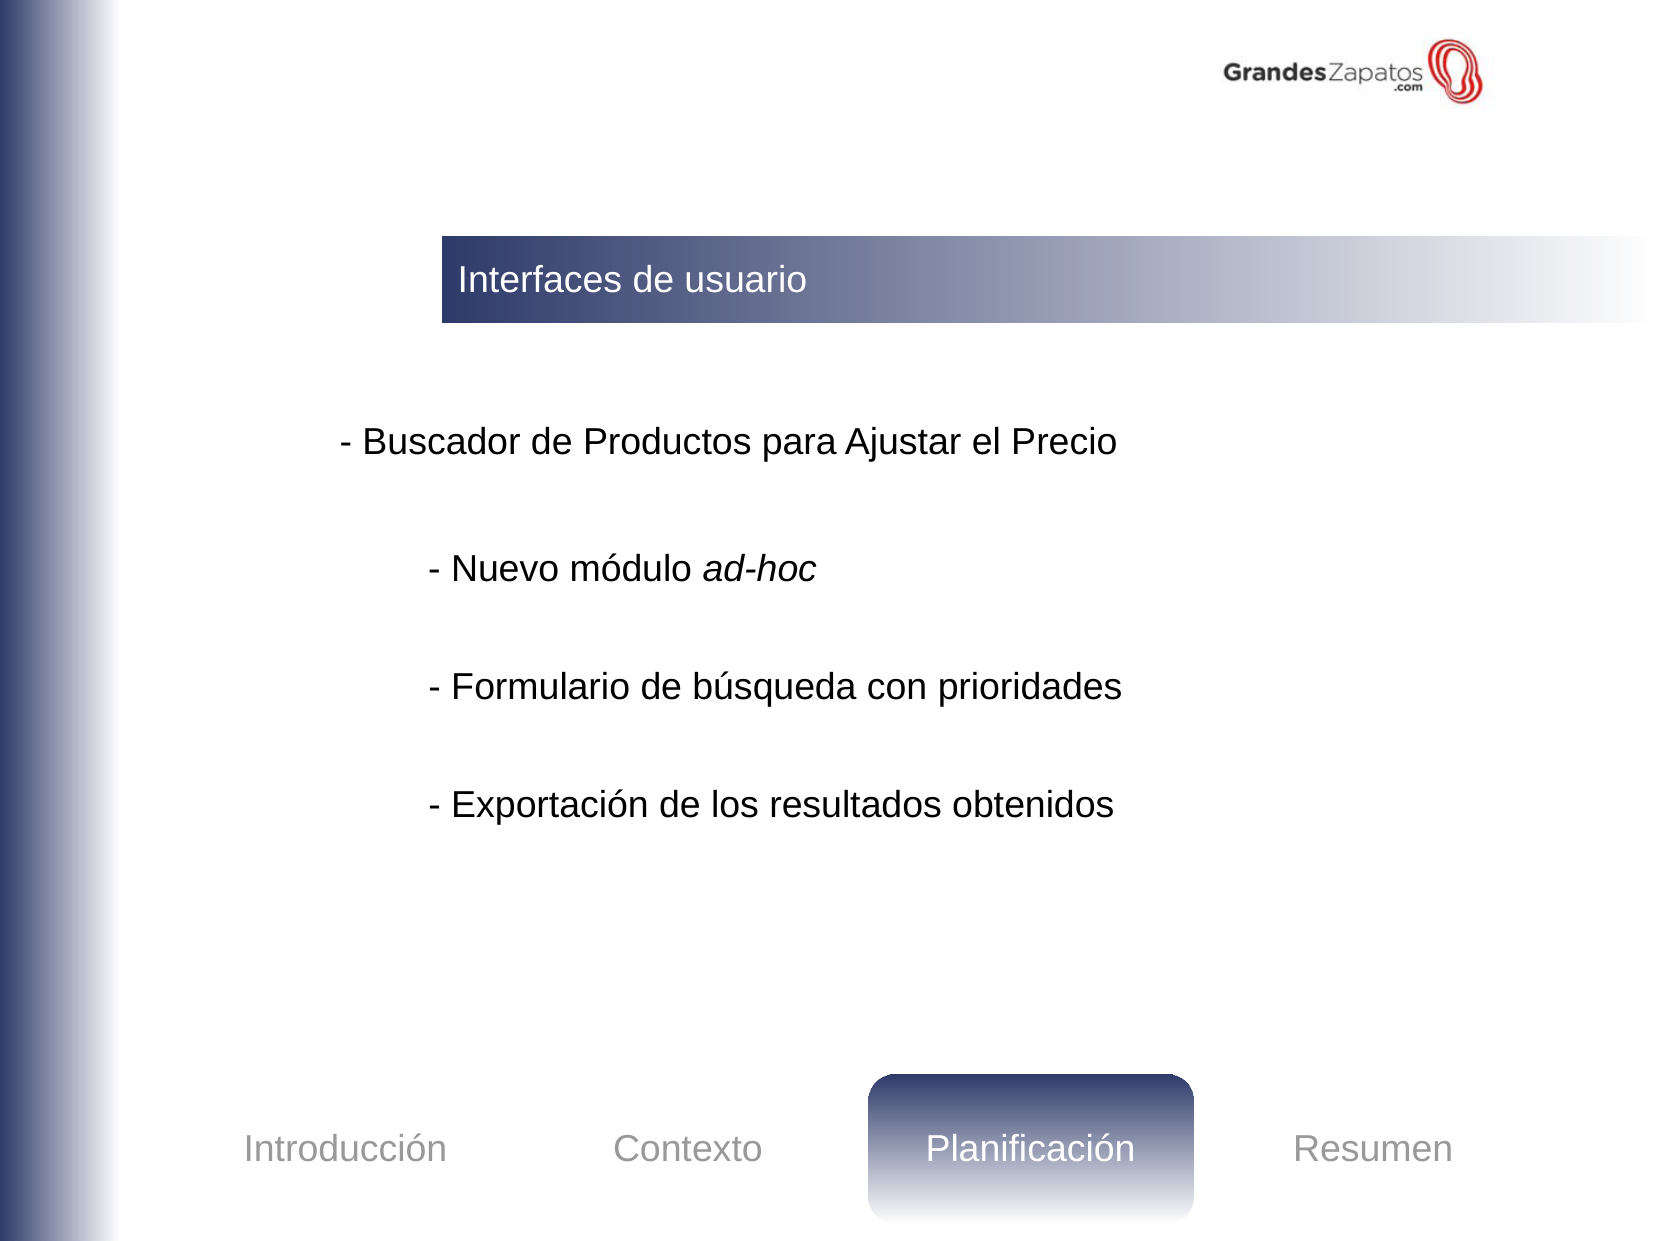

Interfaces de usuario
- Buscador de Productos para Ajustar el Precio
- Nuevo módulo ad-hoc
- Formulario de búsqueda con prioridades
- Exportación de los resultados obtenidos
Introducción
Contexto
Planificación
Resumen